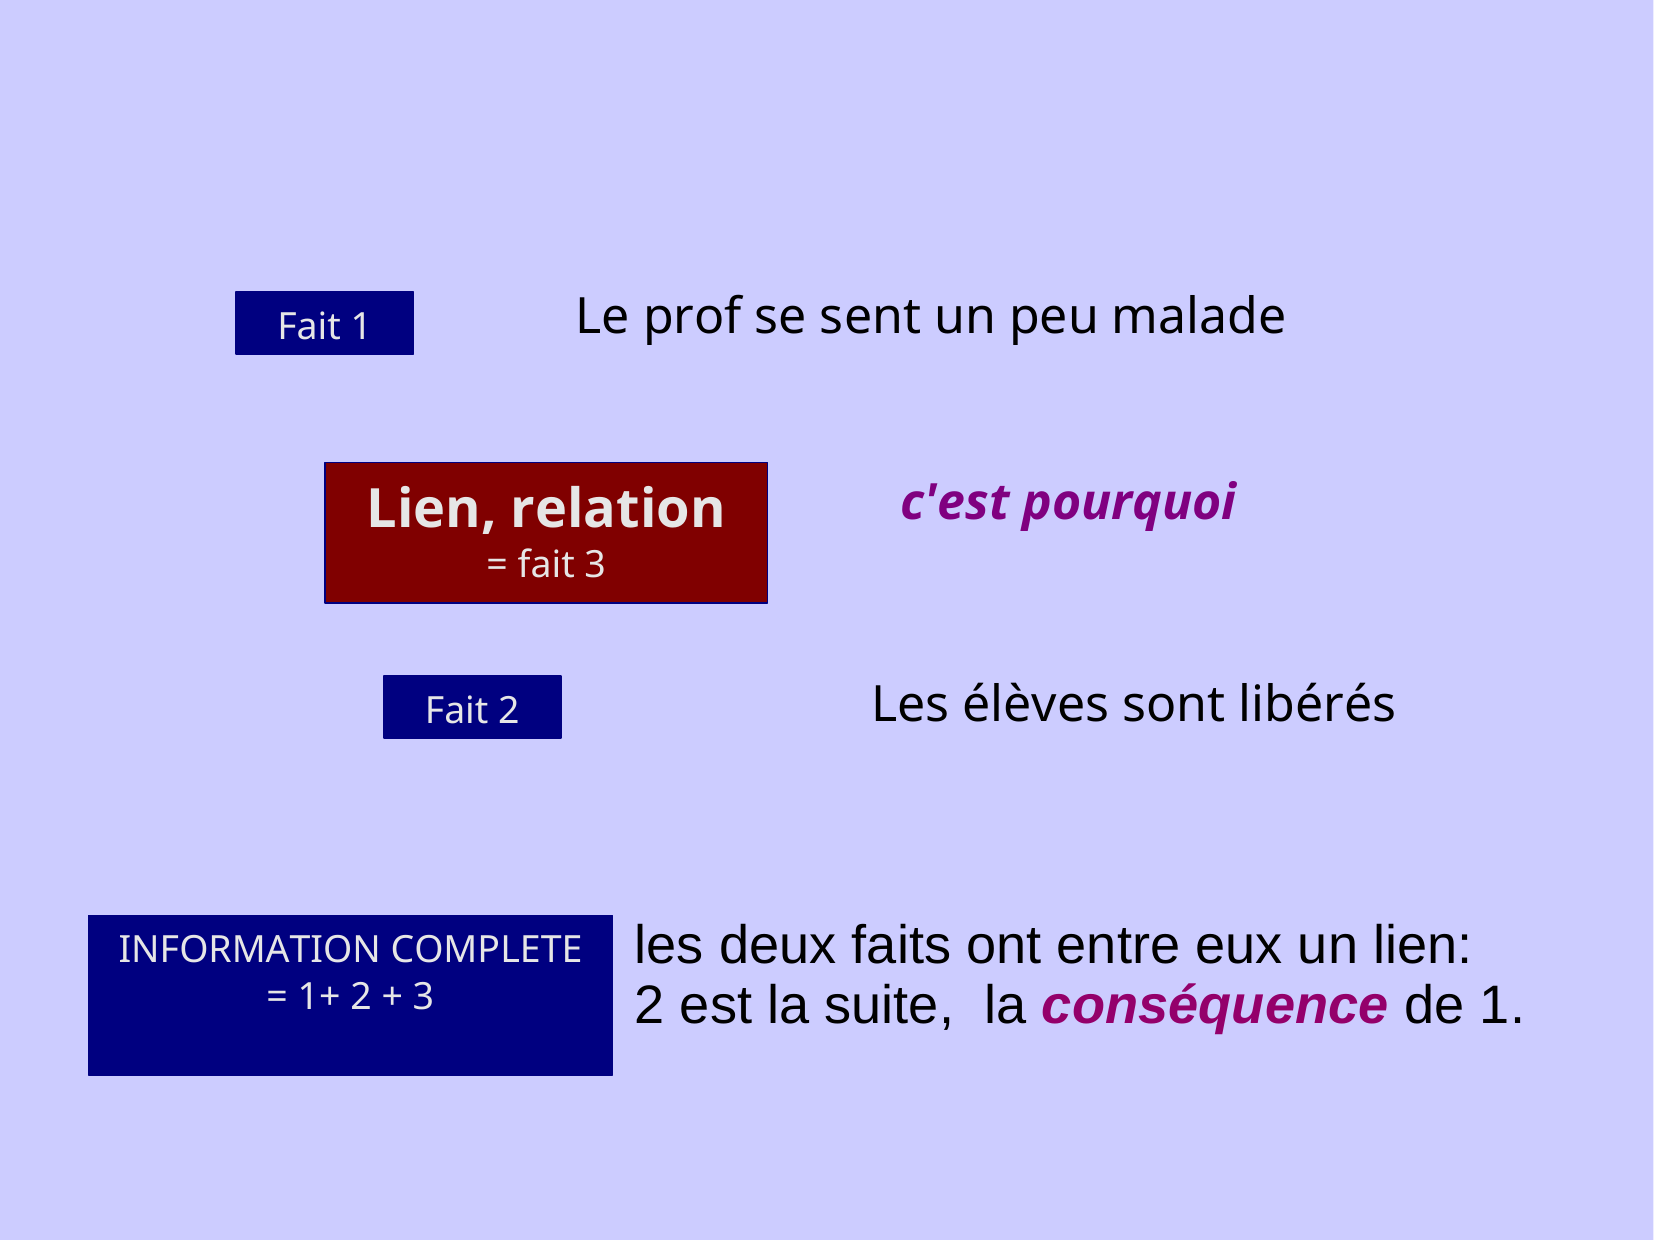

Le prof se sent un peu malade
Fait 1
Lien, relation
= fait 3
c'est pourquoi
Les élèves sont libérés
Fait 2
les deux faits ont entre eux un lien:
2 est la suite, la conséquence de 1.
INFORMATION COMPLETE
= 1+ 2 + 3